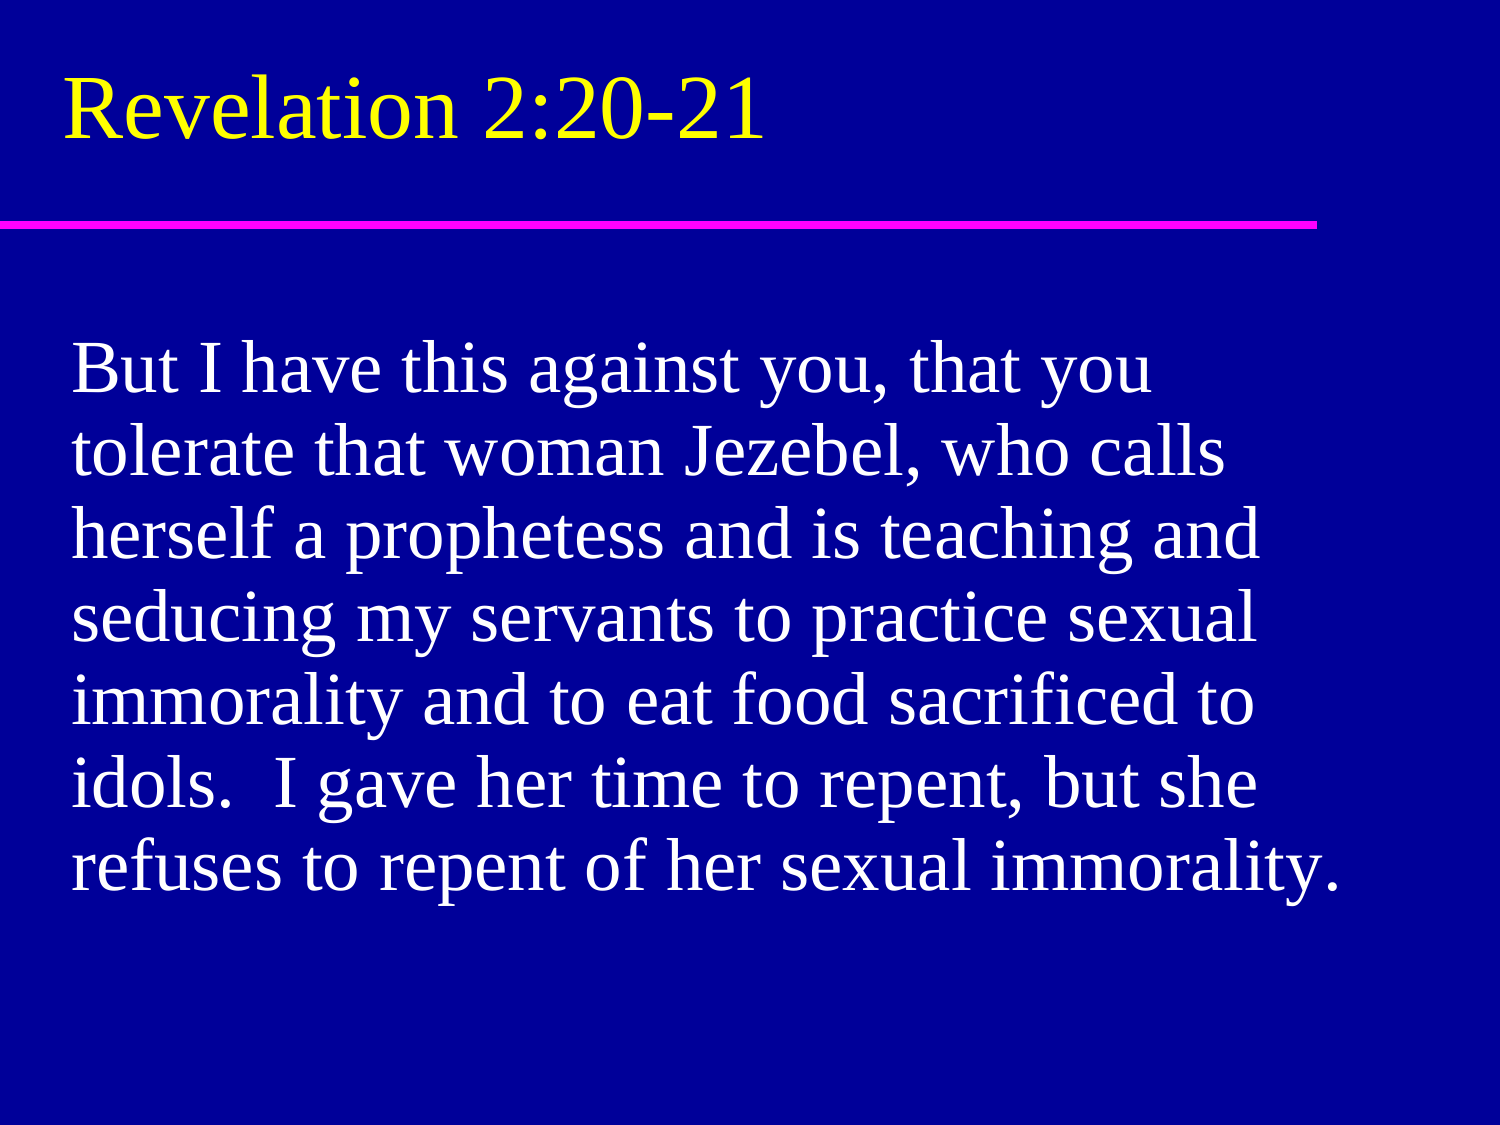

# Revelation 2:20-21
But I have this against you, that you tolerate that woman Jezebel, who calls herself a prophetess and is teaching and seducing my servants to practice sexual immorality and to eat food sacrificed to idols. I gave her time to repent, but she refuses to repent of her sexual immorality.